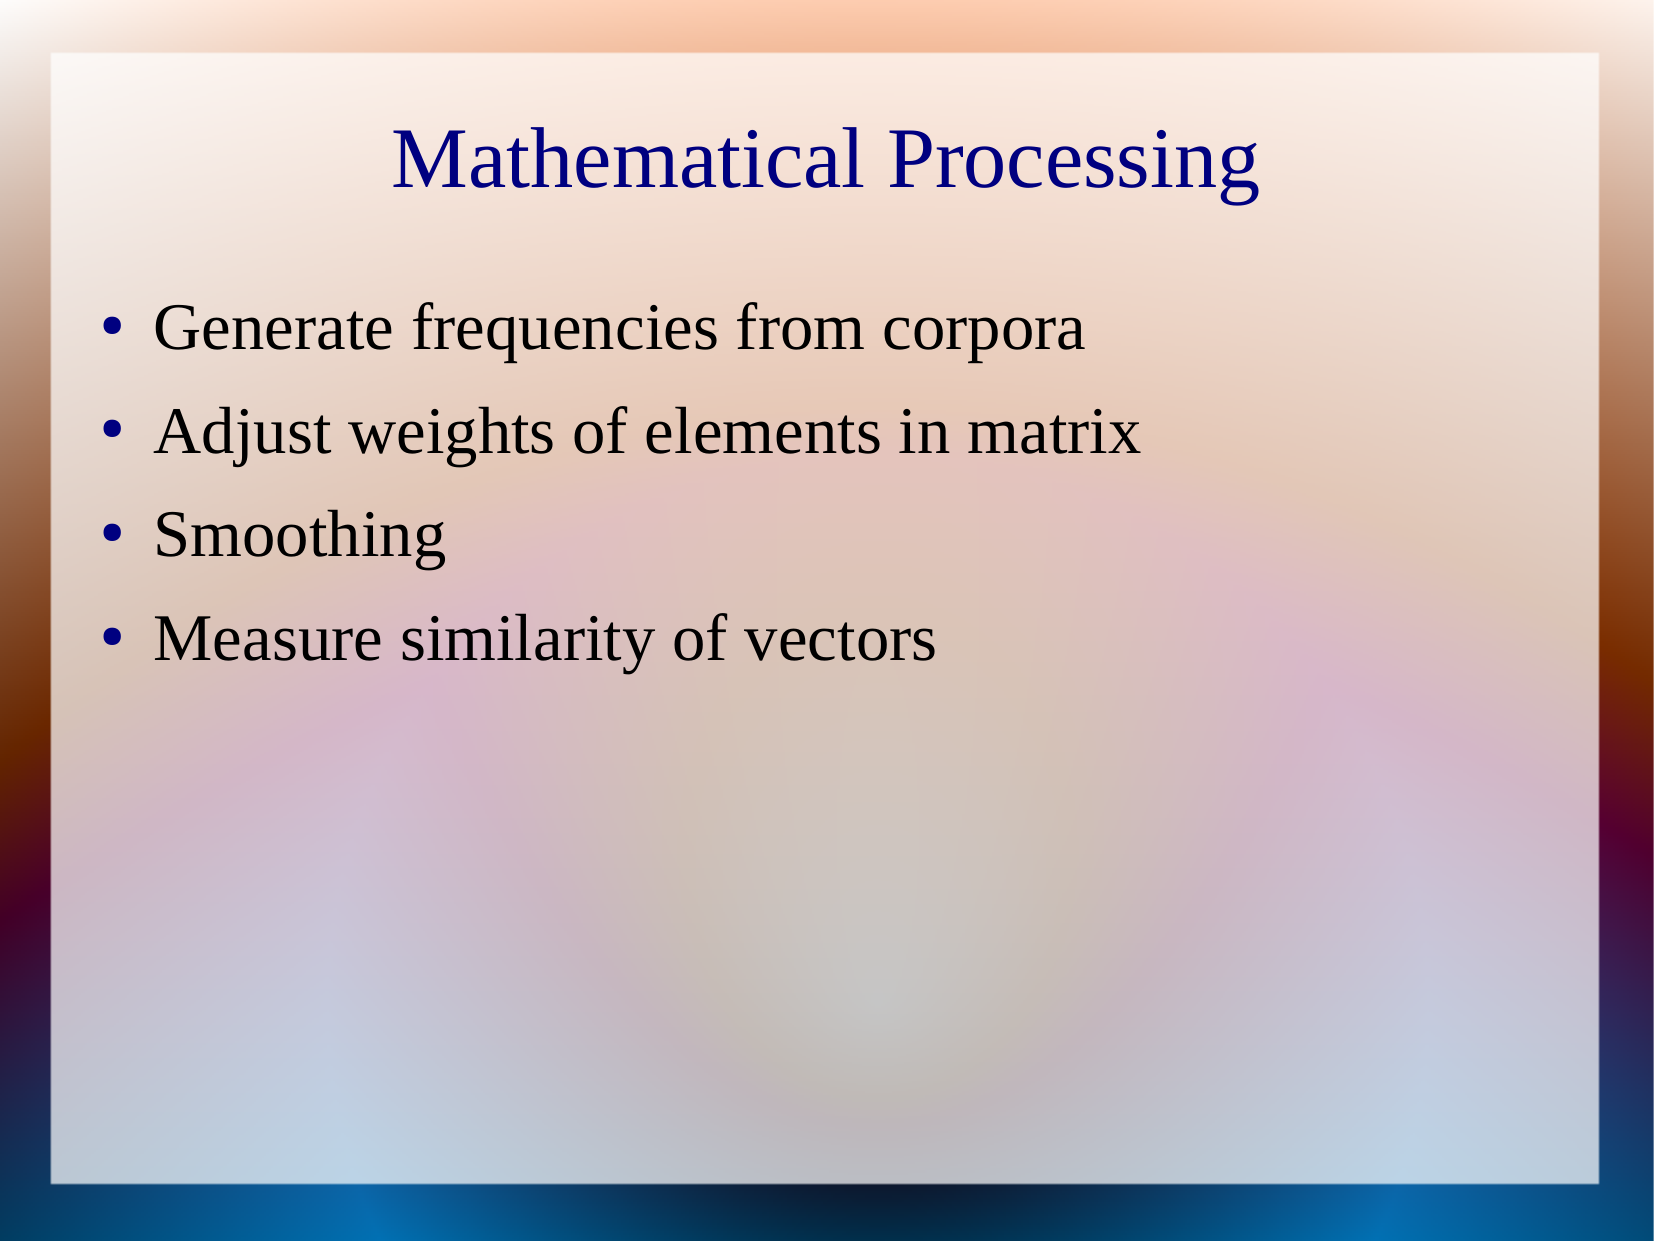

# Mathematical Processing
Generate frequencies from corpora
Adjust weights of elements in matrix
Smoothing
Measure similarity of vectors